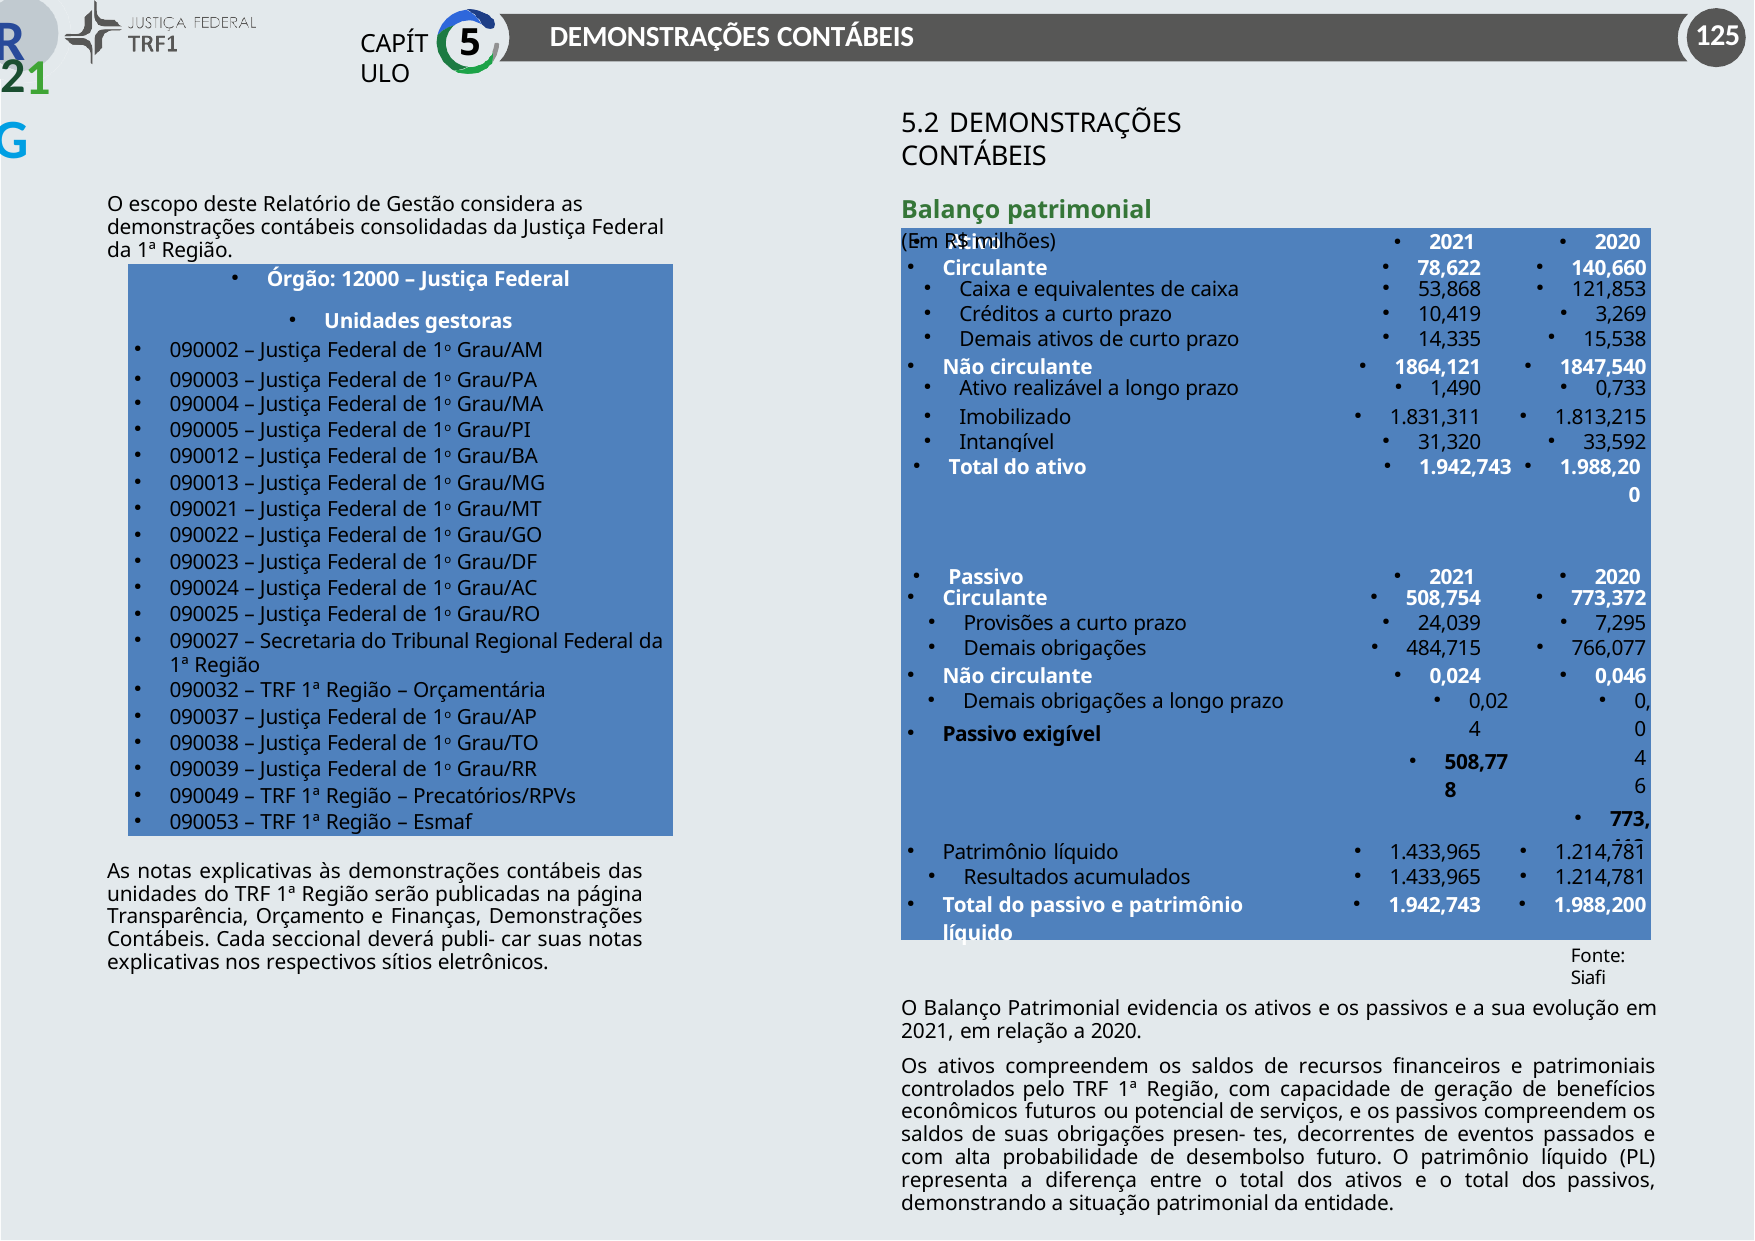

RG
125
21
DEMONSTRAÇÕES CONTÁBEIS
5
CAPÍTULO
5.2 DEMONSTRAÇÕES CONTÁBEIS
Balanço patrimonial
(Em R$ milhões)
O escopo deste Relatório de Gestão considera as demonstrações contábeis consolidadas da Justiça Federal da 1ª Região.
| Ativo | 2021 | 2020 |
| --- | --- | --- |
| Circulante | 78,622 | 140,660 |
| Caixa e equivalentes de caixa | 53,868 | 121,853 |
| Créditos a curto prazo | 10,419 | 3,269 |
| Demais ativos de curto prazo | 14,335 | 15,538 |
| Não circulante | 1864,121 | 1847,540 |
| Ativo realizável a longo prazo | 1,490 | 0,733 |
| Imobilizado | 1.831,311 | 1.813,215 |
| Intangível | 31,320 | 33,592 |
| Total do ativo | 1.942,743 | 1.988,200 |
| | | |
| Passivo | 2021 | 2020 |
| Circulante | 508,754 | 773,372 |
| Provisões a curto prazo | 24,039 | 7,295 |
| Demais obrigações | 484,715 | 766,077 |
| Não circulante | 0,024 | 0,046 |
| Demais obrigações a longo prazo Passivo exigível | 0,024 508,778 | 0,046 773,418 |
| Patrimônio líquido | 1.433,965 | 1.214,781 |
| Resultados acumulados | 1.433,965 | 1.214,781 |
| Total do passivo e patrimônio líquido | 1.942,743 | 1.988,200 |
| Órgão: 12000 – Justiça Federal Unidades gestoras |
| --- |
| 090002 – Justiça Federal de 1o Grau/AM |
| 090003 – Justiça Federal de 1o Grau/PA |
| 090004 – Justiça Federal de 1o Grau/MA |
| 090005 – Justiça Federal de 1o Grau/PI |
| 090012 – Justiça Federal de 1o Grau/BA |
| 090013 – Justiça Federal de 1o Grau/MG |
| 090021 – Justiça Federal de 1o Grau/MT |
| 090022 – Justiça Federal de 1o Grau/GO |
| 090023 – Justiça Federal de 1o Grau/DF |
| 090024 – Justiça Federal de 1o Grau/AC |
| 090025 – Justiça Federal de 1o Grau/RO |
| 090027 – Secretaria do Tribunal Regional Federal da 1ª Região |
| 090032 – TRF 1ª Região – Orçamentária |
| 090037 – Justiça Federal de 1o Grau/AP |
| 090038 – Justiça Federal de 1o Grau/TO |
| 090039 – Justiça Federal de 1o Grau/RR |
| 090049 – TRF 1ª Região – Precatórios/RPVs |
| 090053 – TRF 1ª Região – Esmaf |
As notas explicativas às demonstrações contábeis das unidades do TRF 1ª Região serão publicadas na página Transparência, Orçamento e Finanças, Demonstrações Contábeis. Cada seccional deverá publi- car suas notas explicativas nos respectivos sítios eletrônicos.
Fonte: Siafi
O Balanço Patrimonial evidencia os ativos e os passivos e a sua evolução em 2021, em relação a 2020.
Os ativos compreendem os saldos de recursos financeiros e patrimoniais controlados pelo TRF 1ª Região, com capacidade de geração de benefícios econômicos futuros ou potencial de serviços, e os passivos compreendem os saldos de suas obrigações presen- tes, decorrentes de eventos passados e com alta probabilidade de desembolso futuro. O patrimônio líquido (PL) representa a diferença entre o total dos ativos e o total dos passivos, demonstrando a situação patrimonial da entidade.